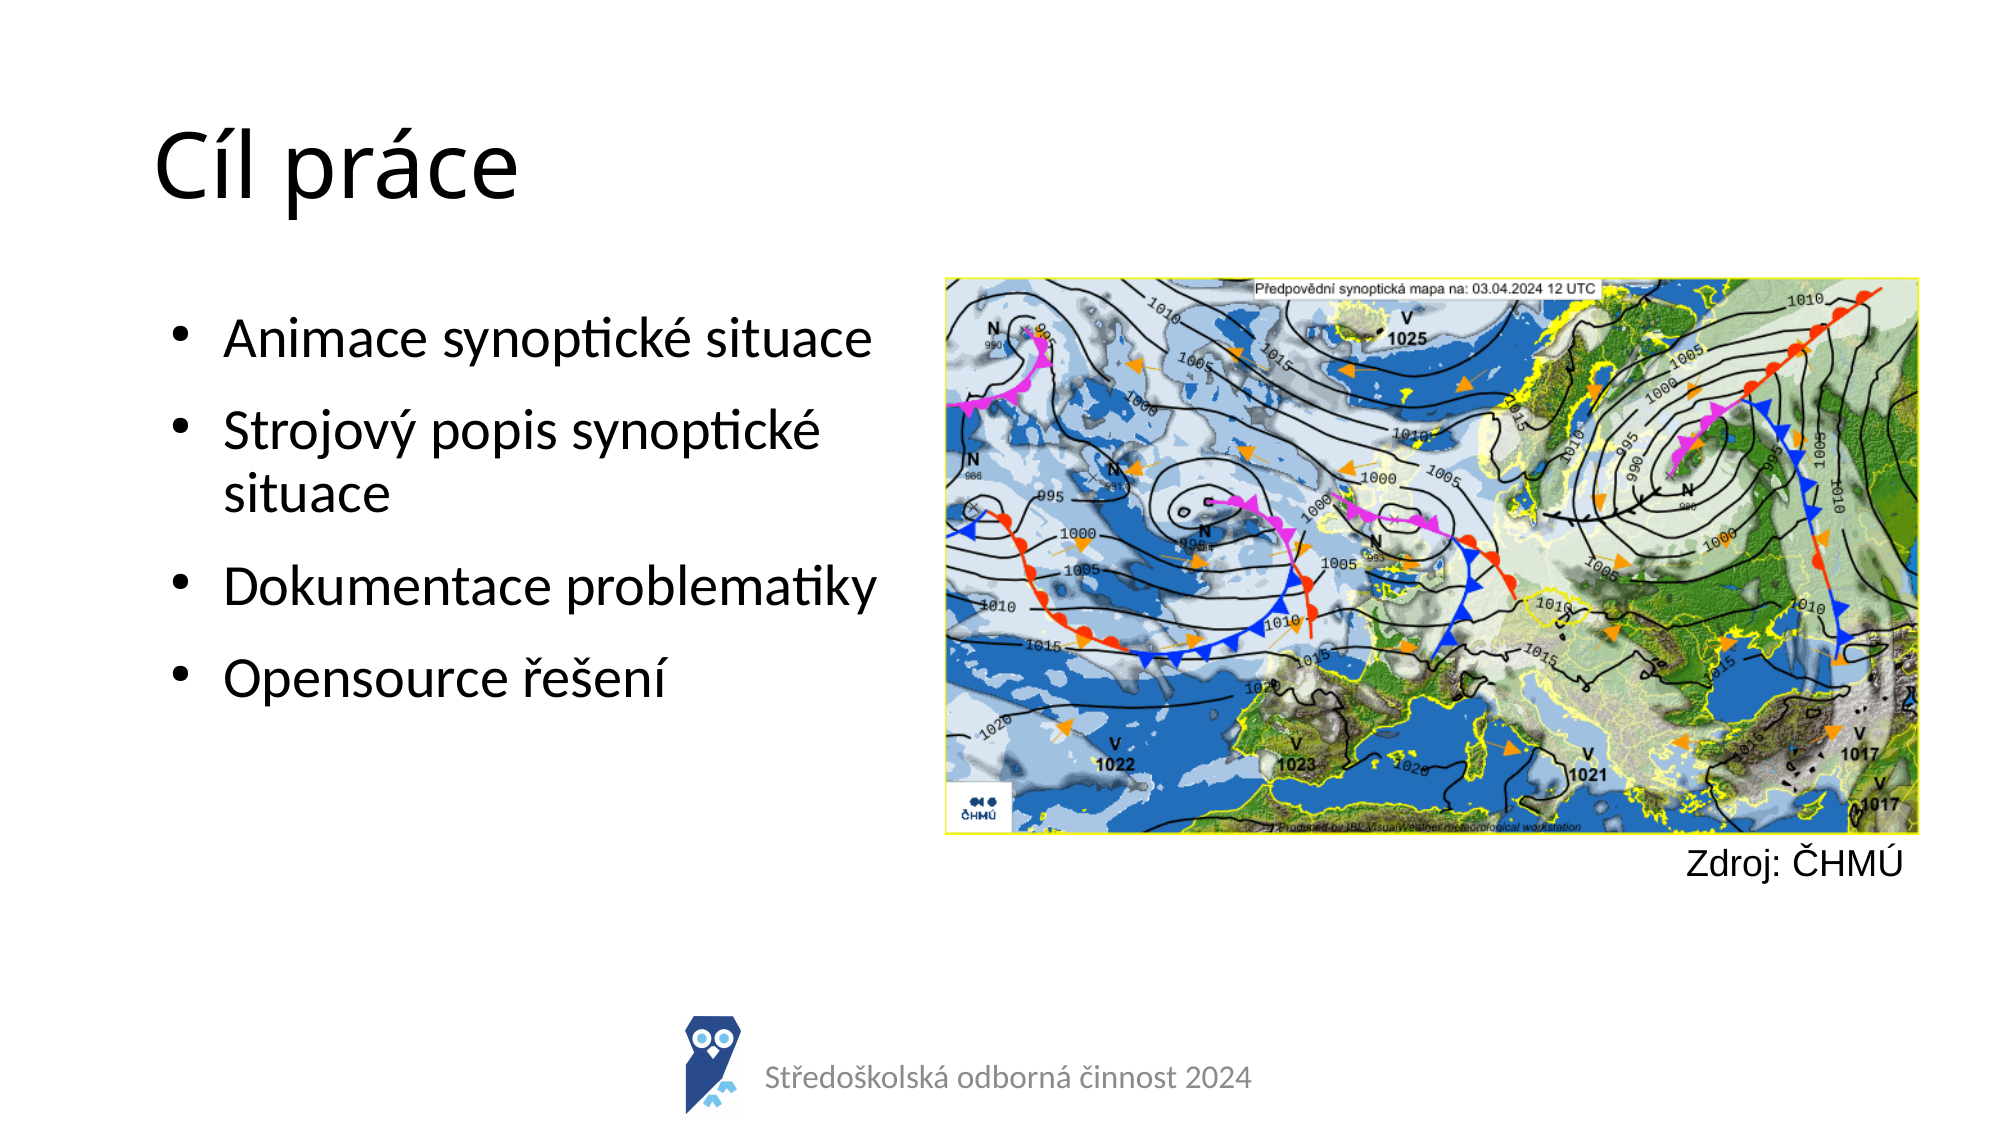

# Cíl práce
Animace synoptické situace
Strojový popis synoptické situace
Dokumentace problematiky
Opensource řešení
Zdroj: ČHMÚ
Středoškolská odborná činnost 2024